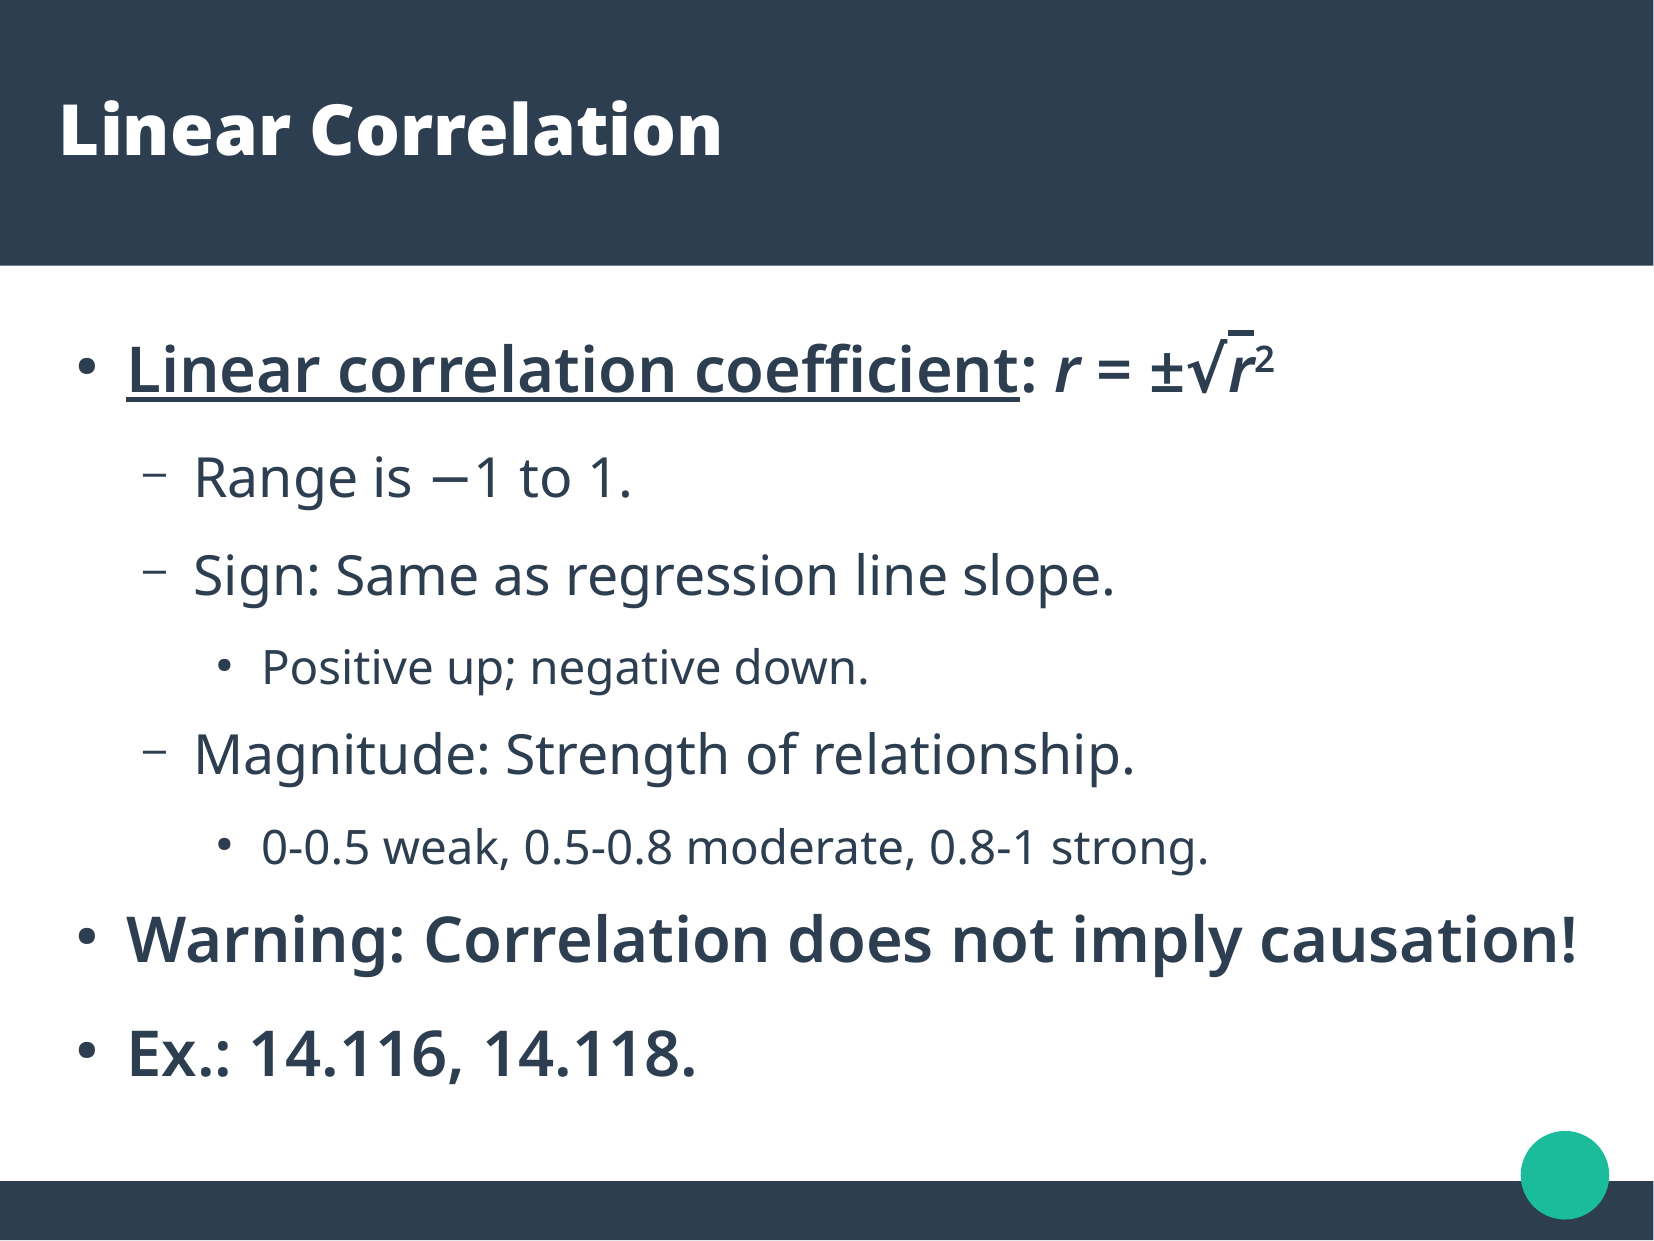

# Linear Correlation
Linear correlation coefficient: r = ±√r2
Range is −1 to 1.
Sign: Same as regression line slope.
Positive up; negative down.
Magnitude: Strength of relationship.
0-0.5 weak, 0.5-0.8 moderate, 0.8-1 strong.
Warning: Correlation does not imply causation!
Ex.: 14.116, 14.118.